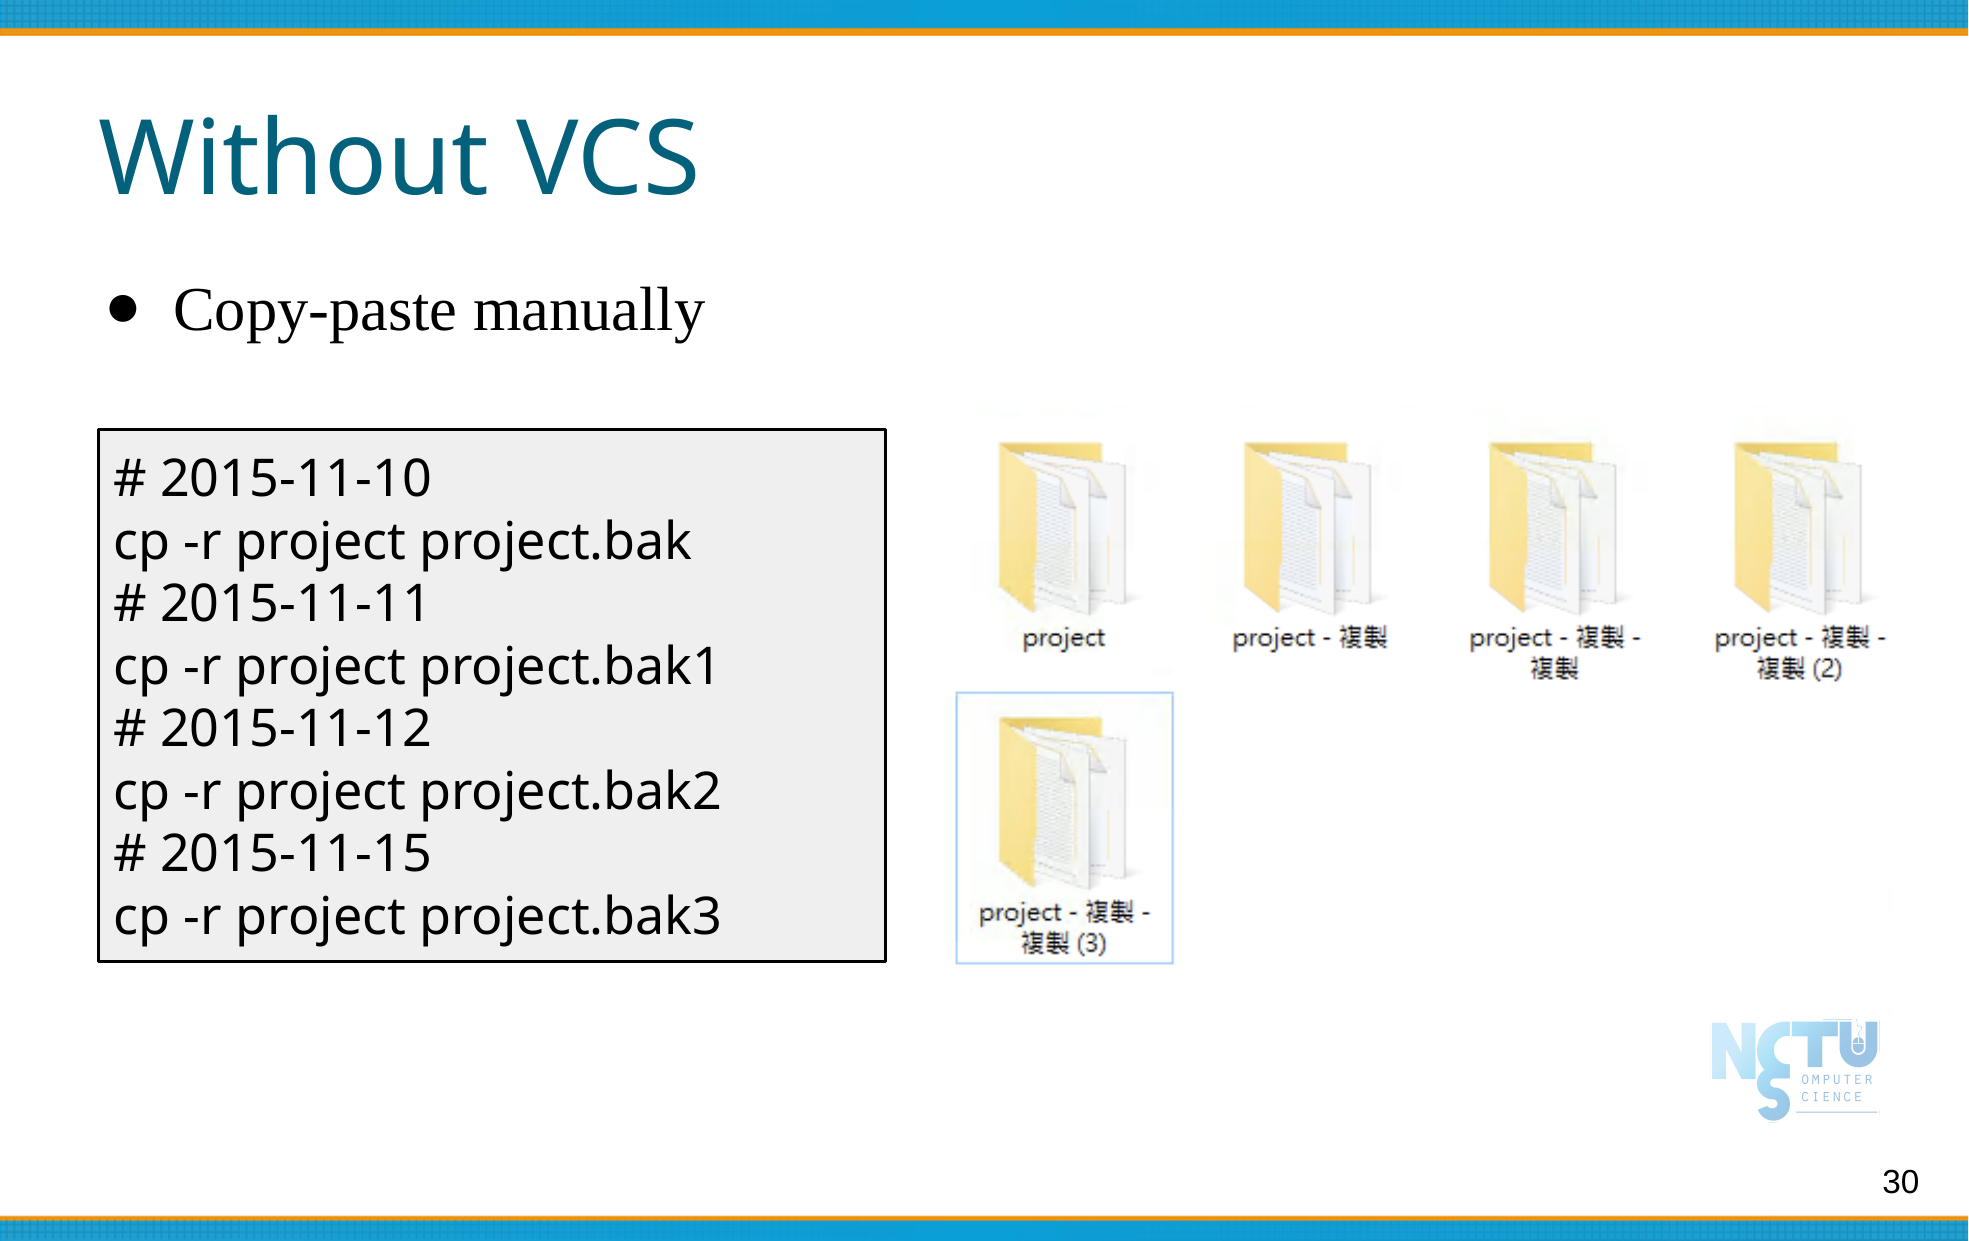

Without VCS
# Copy-paste manually
# 2015-11-10
cp -r project project.bak
# 2015-11-11
cp -r project project.bak1
# 2015-11-12
cp -r project project.bak2
# 2015-11-15
cp -r project project.bak3